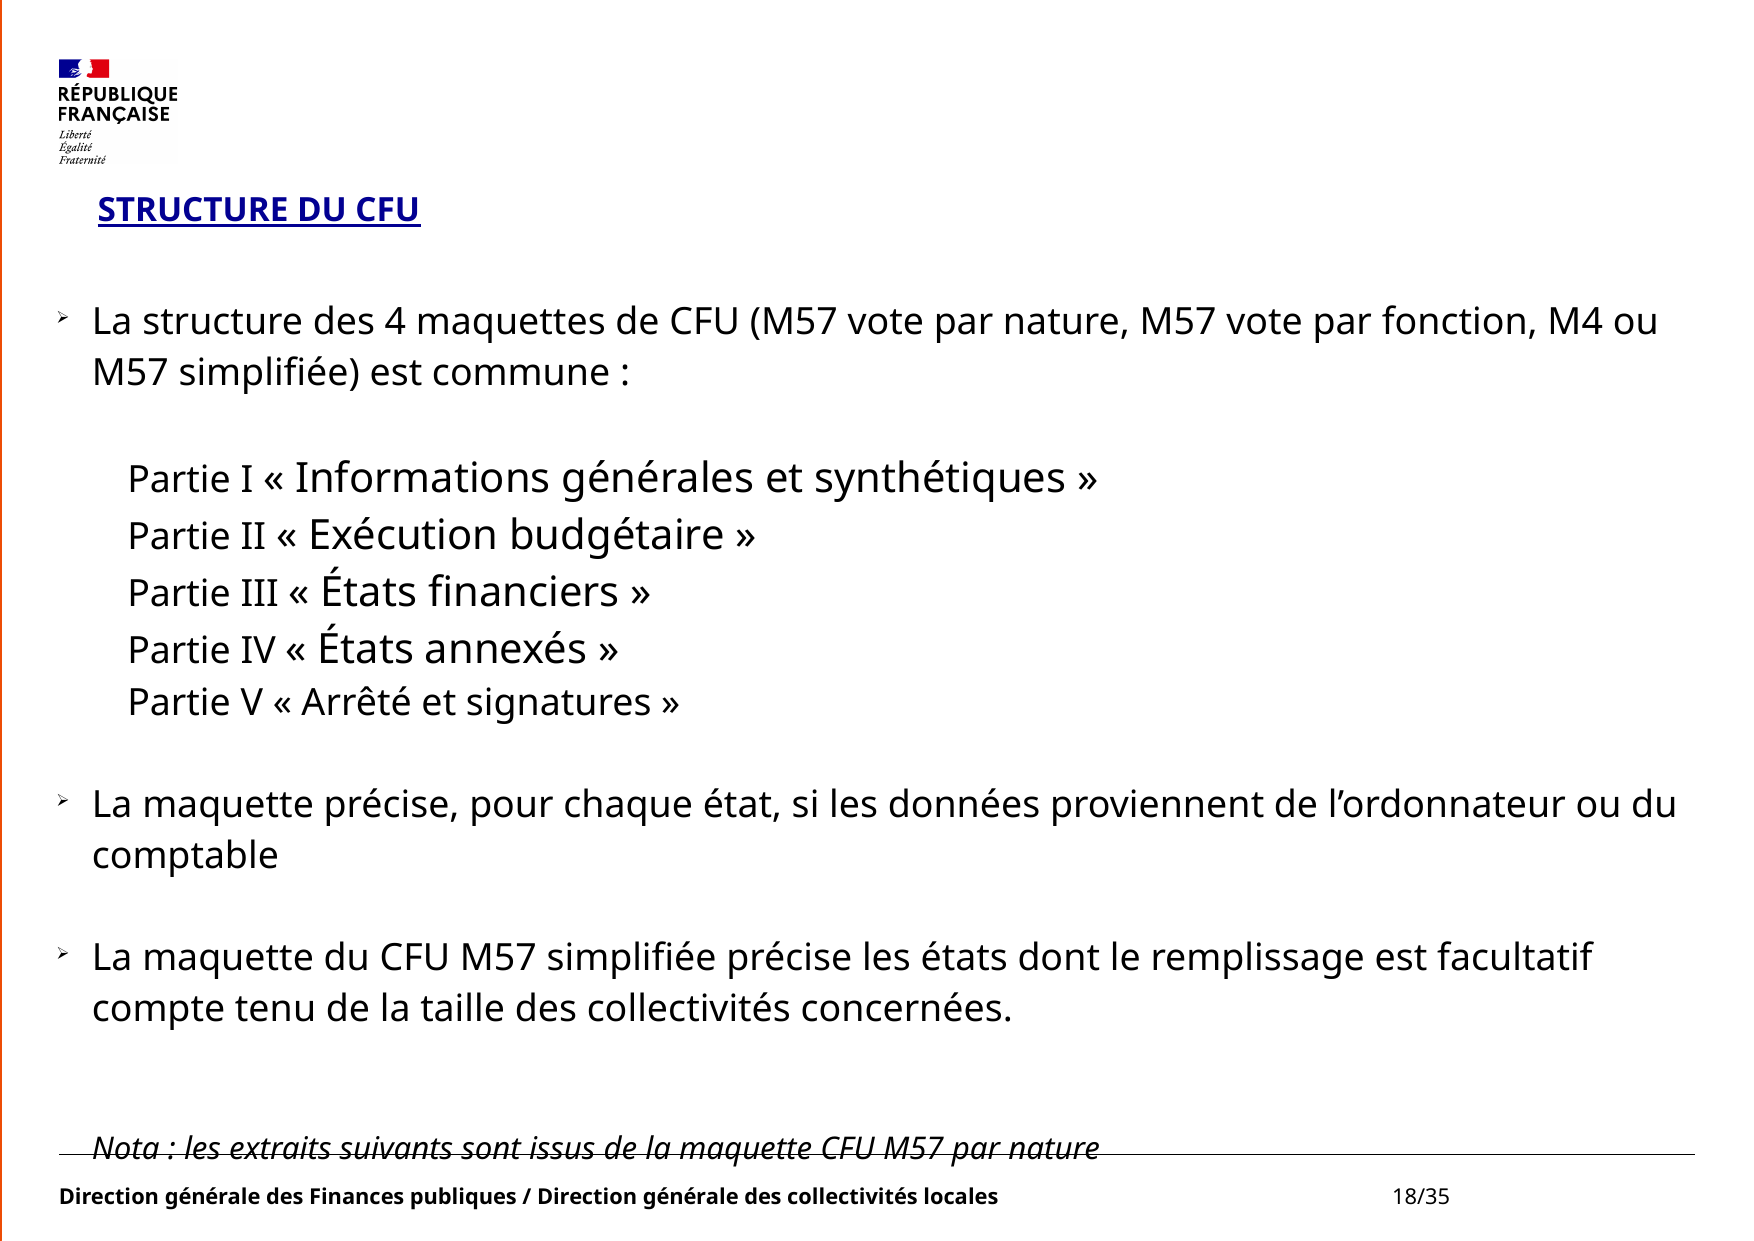

STRUCTURE DU CFU
La structure des 4 maquettes de CFU (M57 vote par nature, M57 vote par fonction, M4 ou M57 simplifiée) est commune :
Partie I « Informations générales et synthétiques »
Partie II « Exécution budgétaire »
Partie III « États financiers »
Partie IV « États annexés »
Partie V « Arrêté et signatures »
La maquette précise, pour chaque état, si les données proviennent de l’ordonnateur ou du comptable
La maquette du CFU M57 simplifiée précise les états dont le remplissage est facultatif compte tenu de la taille des collectivités concernées.
Nota : les extraits suivants sont issus de la maquette CFU M57 par nature